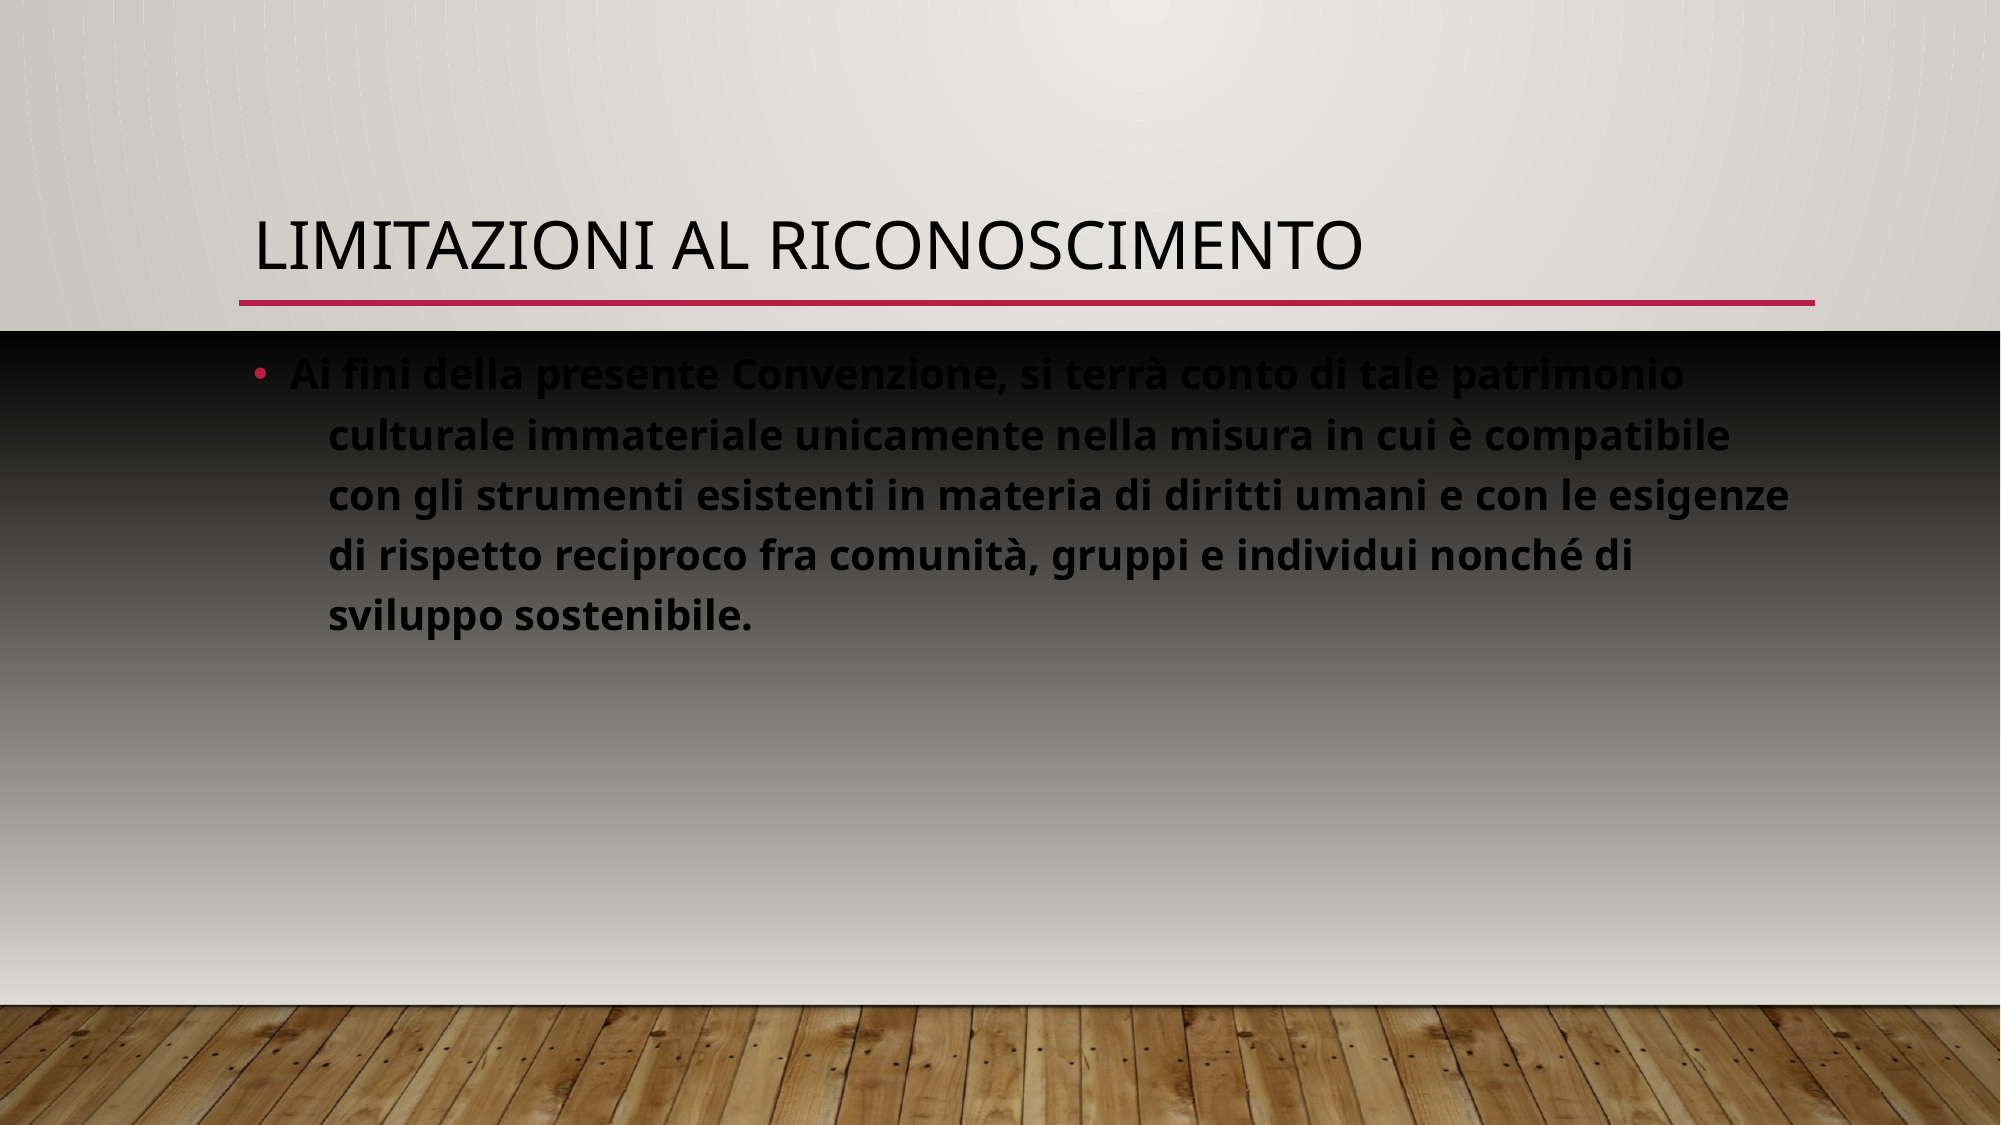

# Limitazioni al riconoscimento
Ai fini della presente Convenzione, si terrà conto di tale patrimonio culturale immateriale unicamente nella misura in cui è compatibile con gli strumenti esistenti in materia di diritti umani e con le esigenze di rispetto reciproco fra comunità, gruppi e individui nonché di sviluppo sostenibile.